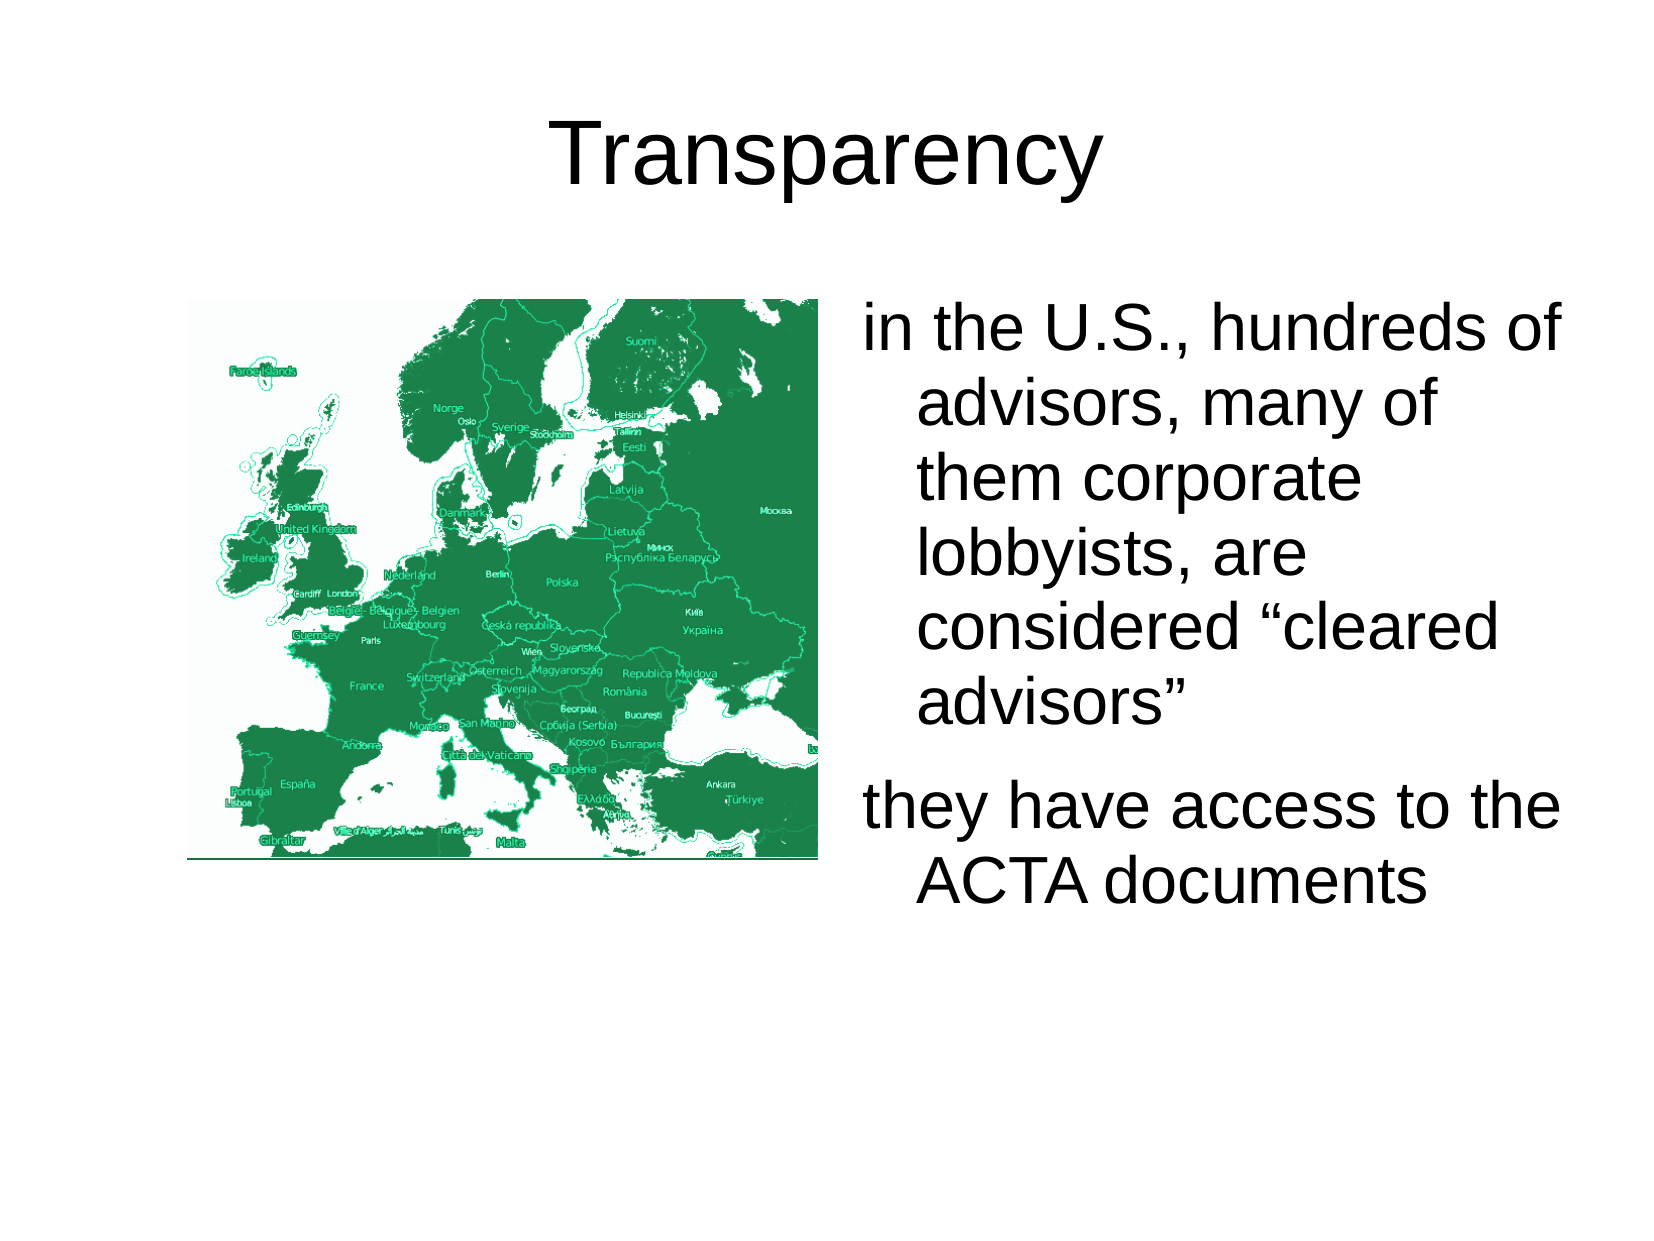

# Transparency
in the U.S., hundreds of advisors, many of them corporate lobbyists, are considered “cleared advisors”
they have access to the ACTA documents